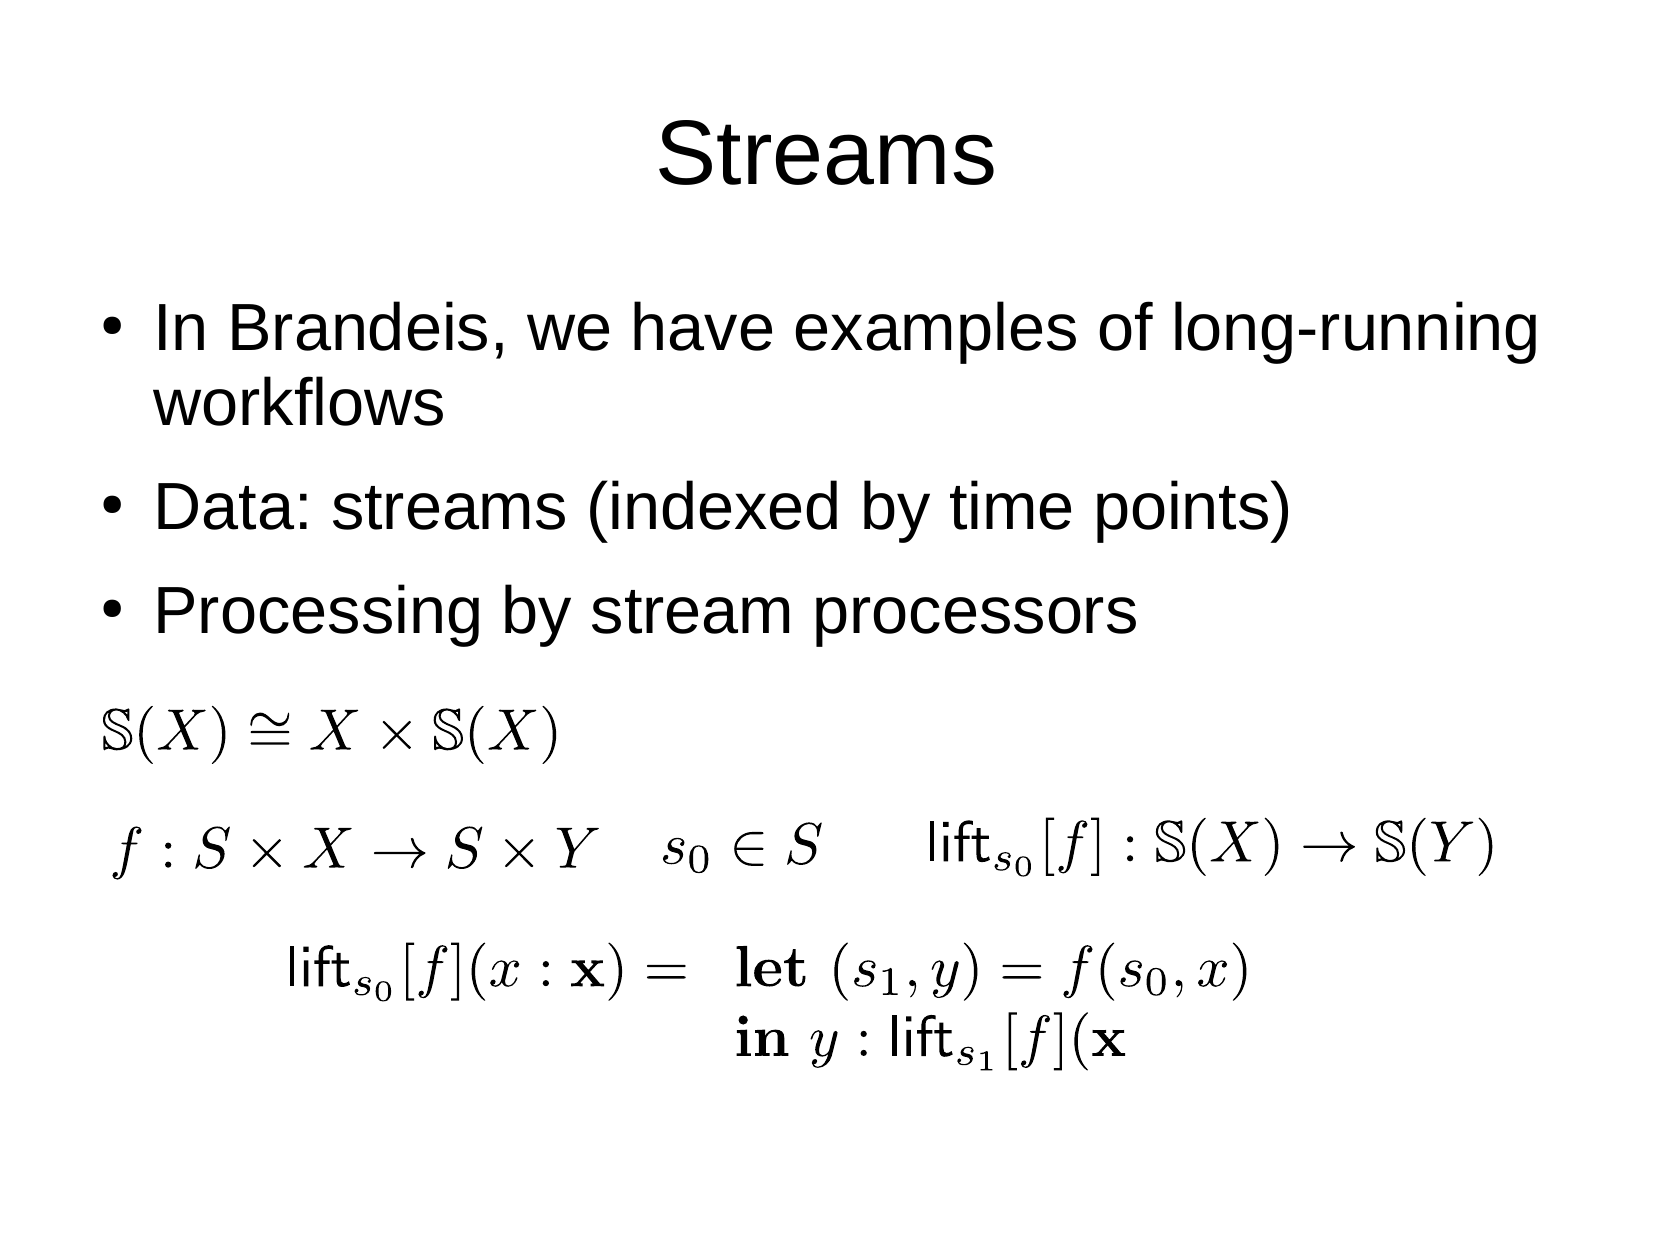

# Streams
In Brandeis, we have examples of long-running workflows
Data: streams (indexed by time points)
Processing by stream processors